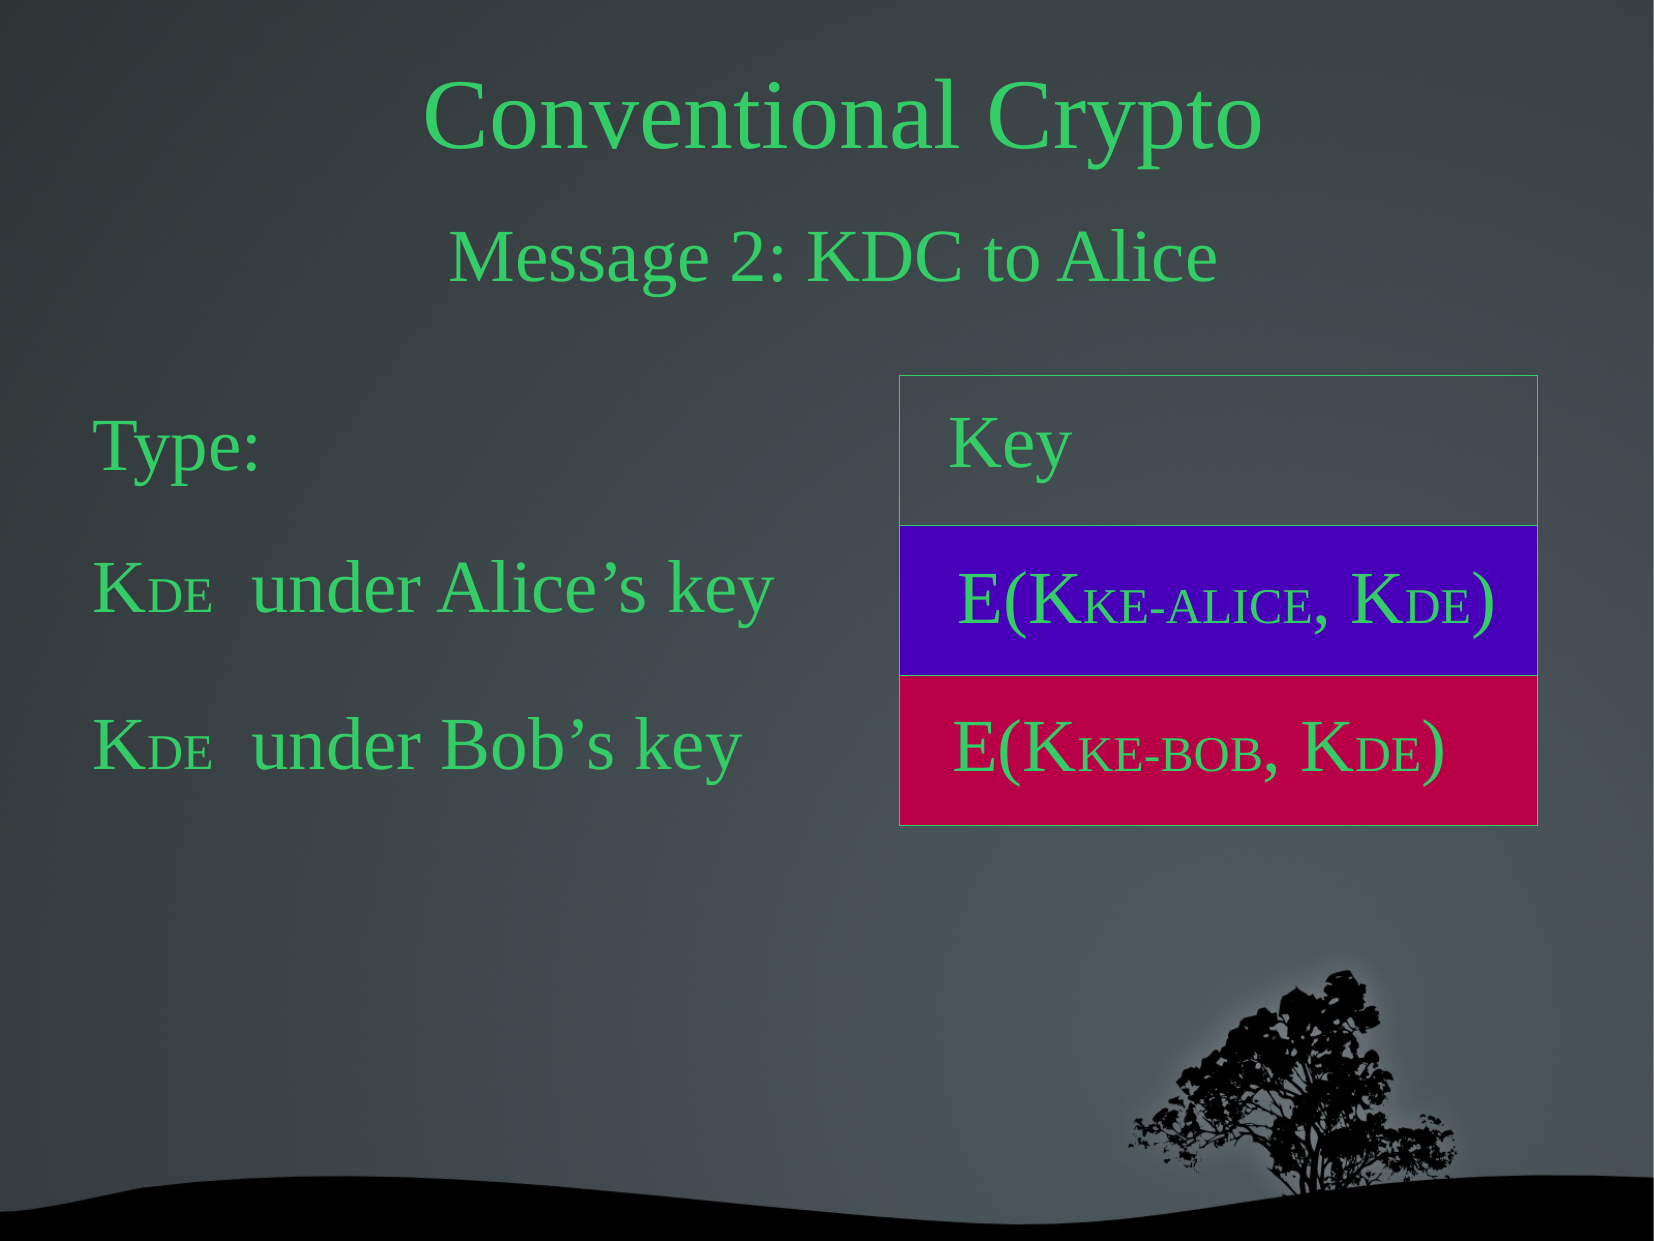

Conventional Crypto
Message 2: KDC to Alice
Key
Type:
KDE under Alice’s key
E(KKE-ALICE, KDE)
KDE under Bob’s key
E(KKE-BOB, KDE)